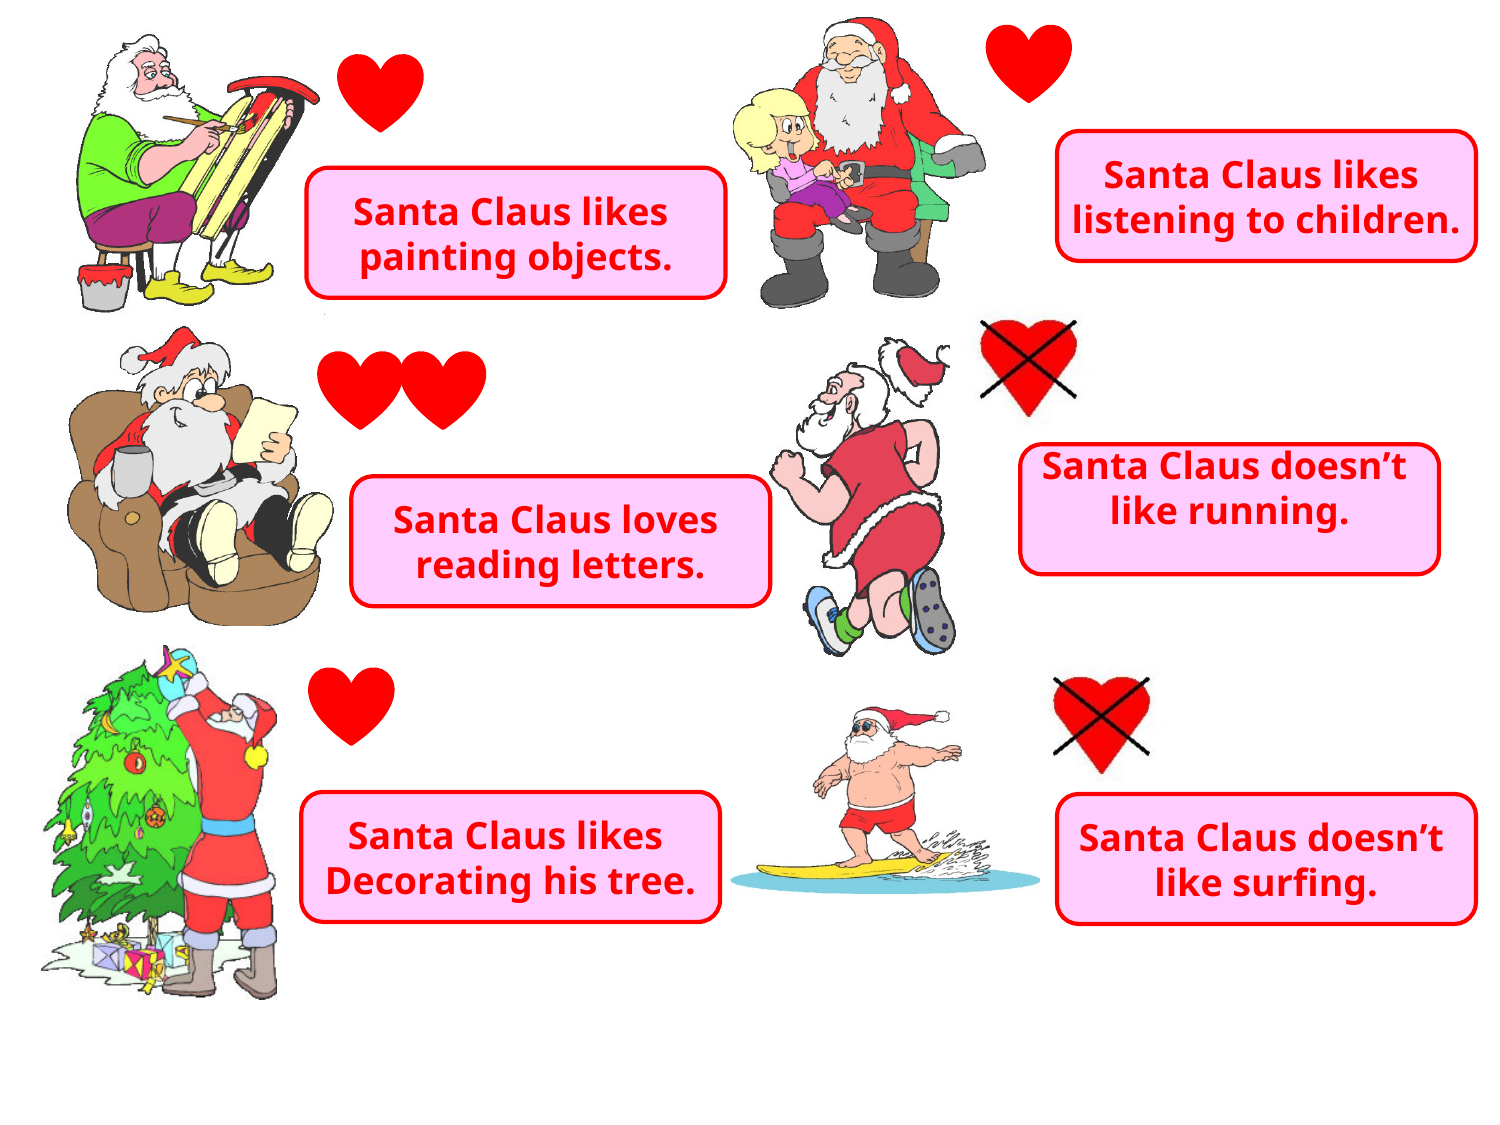

Santa Claus likes
listening to children.
Santa Claus likes
painting objects.
Santa Claus doesn’t
like running.
Santa Claus loves
reading letters.
Santa Claus likes
Decorating his tree.
Santa Claus doesn’t
like surfing.